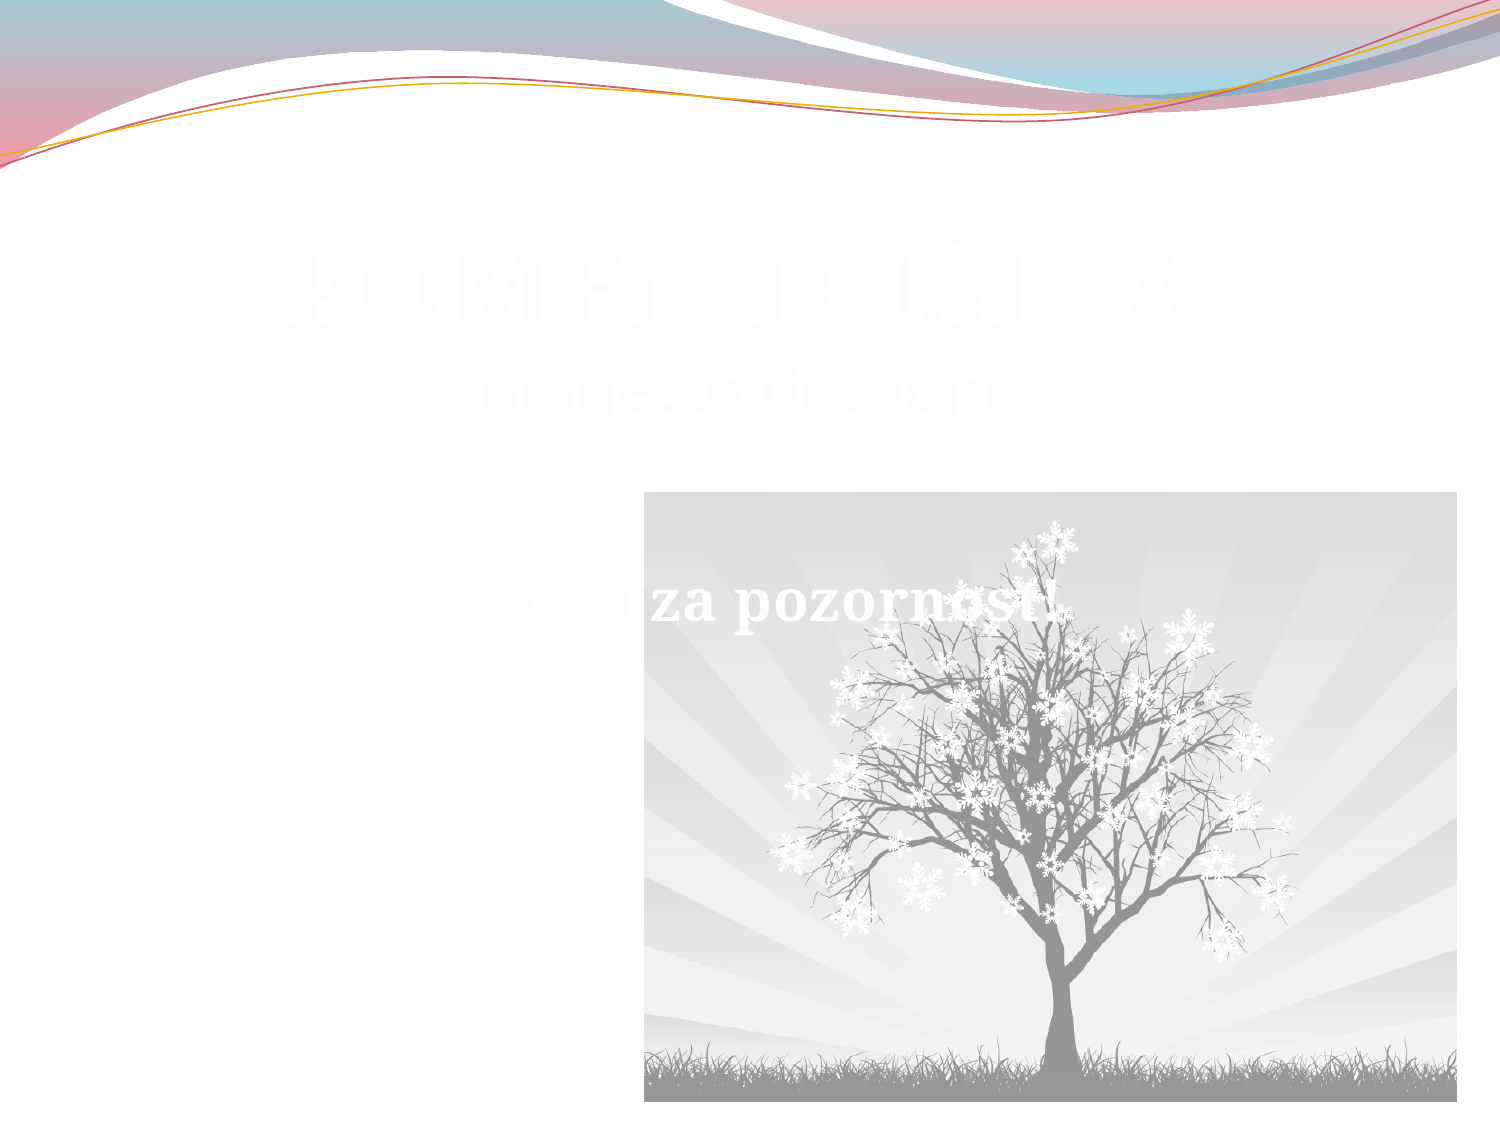

POMEN DUŠIKA
in njegovih spojin
Hvala za pozornost!